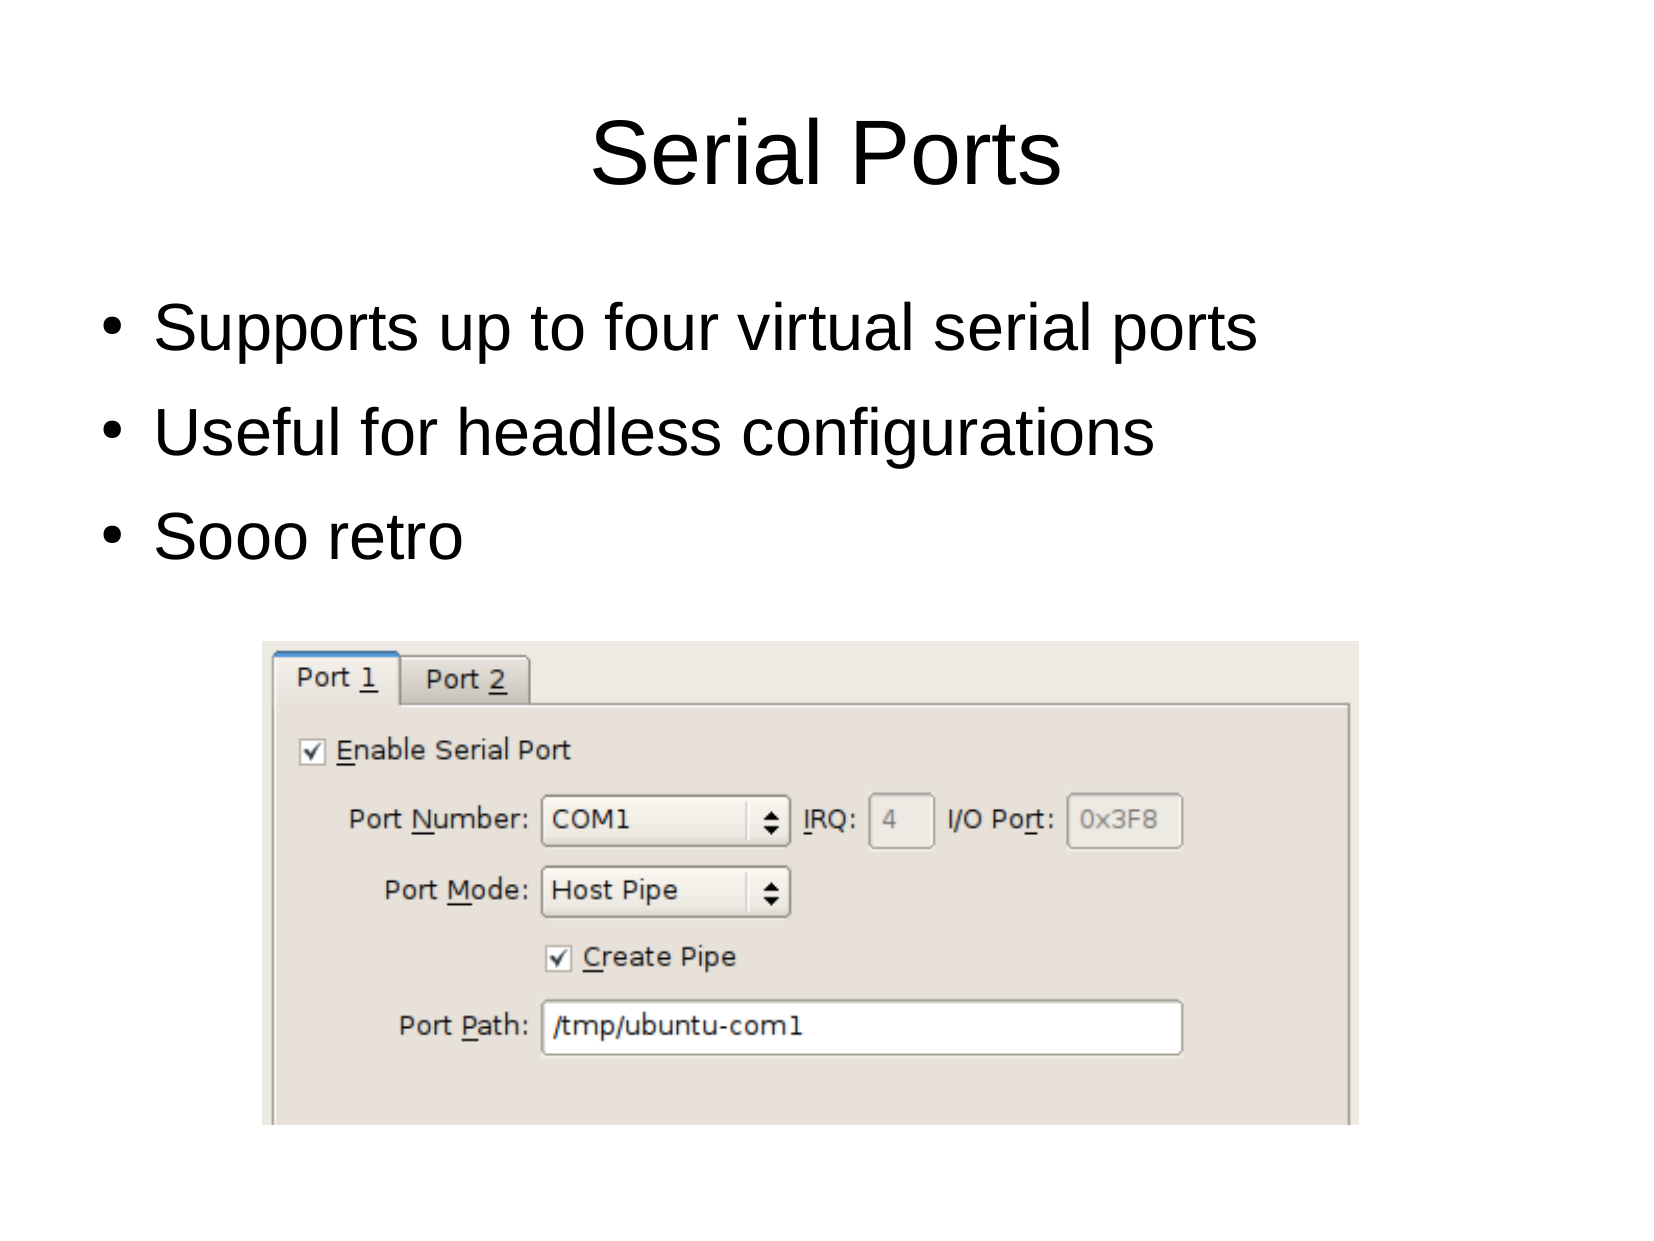

# Serial Ports
Supports up to four virtual serial ports
Useful for headless configurations
Sooo retro